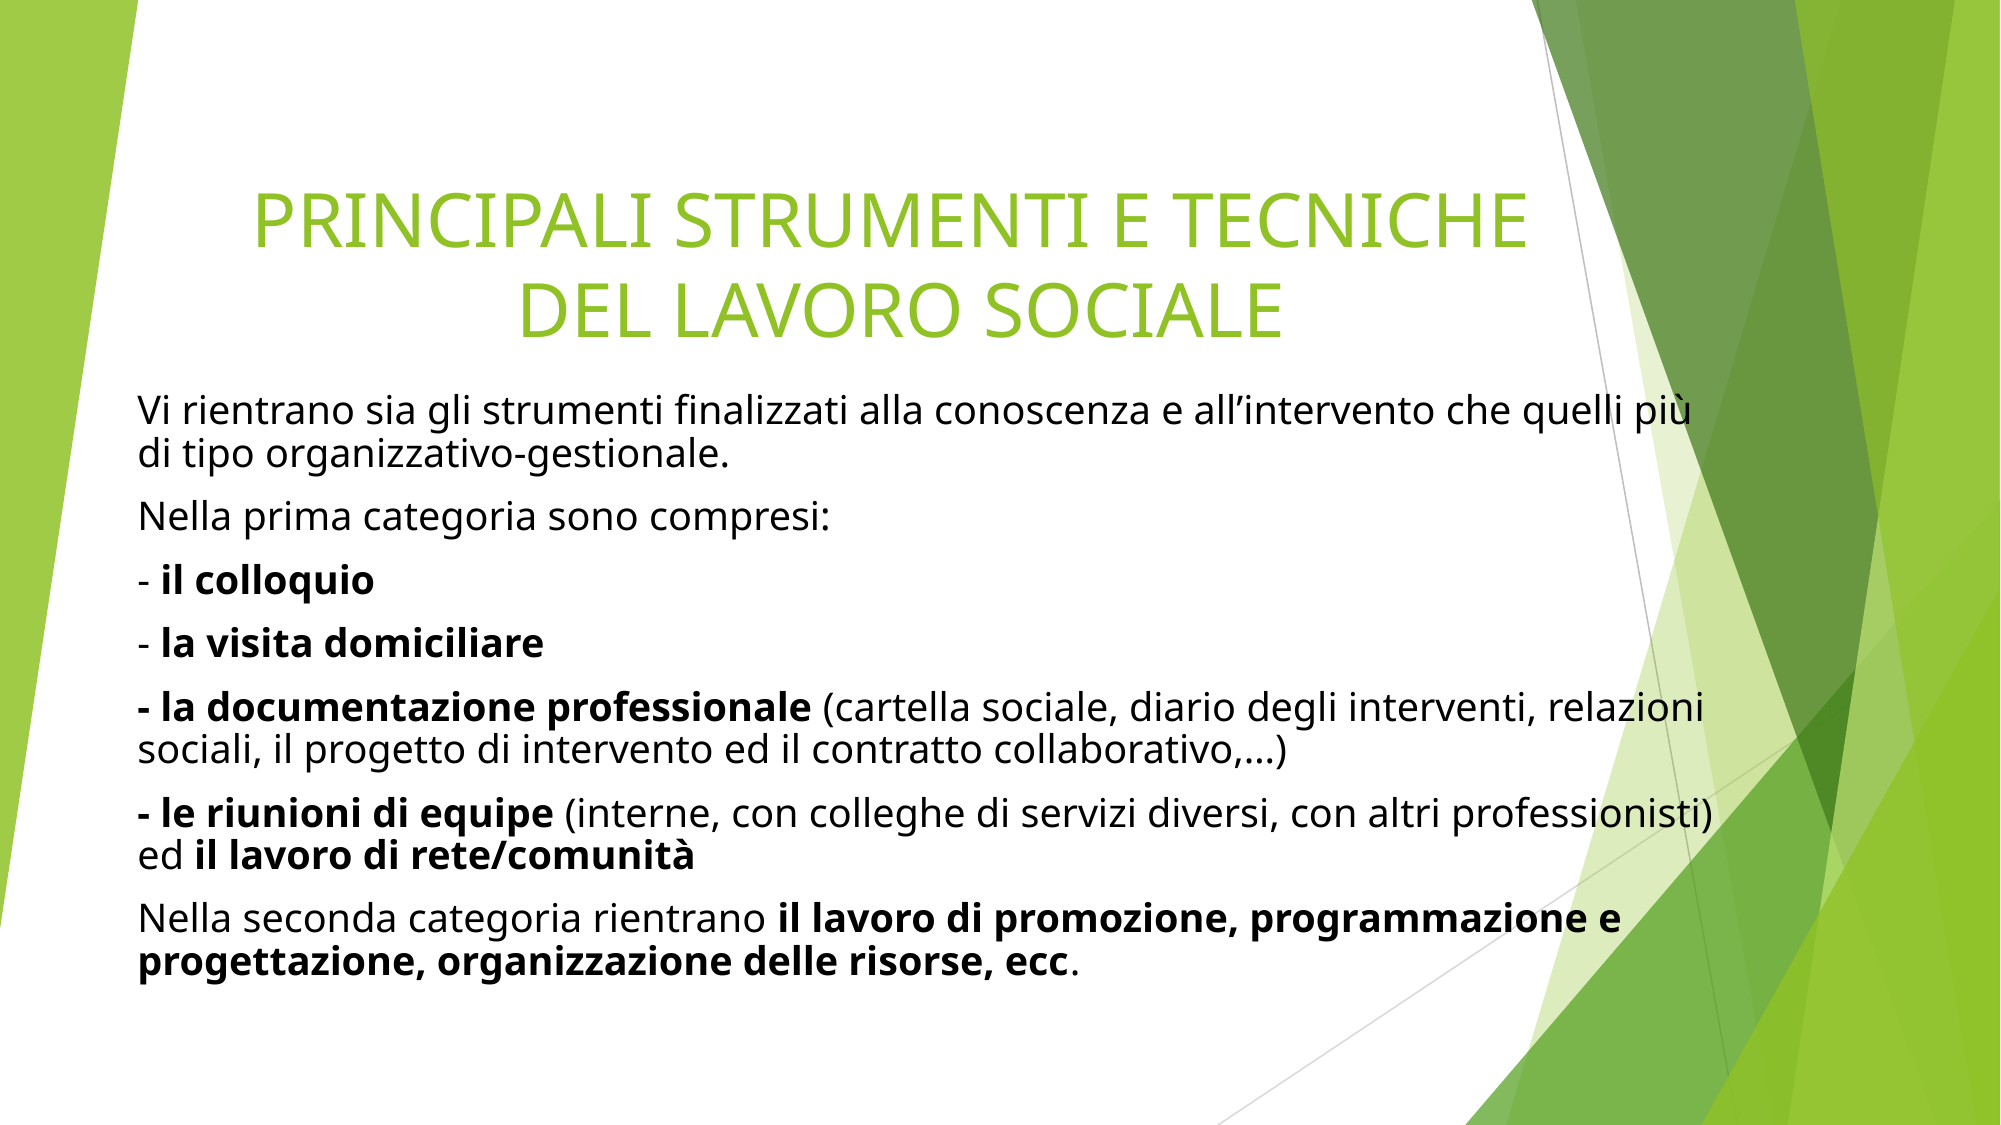

# PRINCIPALI STRUMENTI E TECNICHE DEL LAVORO SOCIALE
Vi rientrano sia gli strumenti finalizzati alla conoscenza e all’intervento che quelli più di tipo organizzativo-gestionale.
Nella prima categoria sono compresi:
- il colloquio
- la visita domiciliare
- la documentazione professionale (cartella sociale, diario degli interventi, relazioni sociali, il progetto di intervento ed il contratto collaborativo,…)
- le riunioni di equipe (interne, con colleghe di servizi diversi, con altri professionisti) ed il lavoro di rete/comunità
Nella seconda categoria rientrano il lavoro di promozione, programmazione e progettazione, organizzazione delle risorse, ecc.